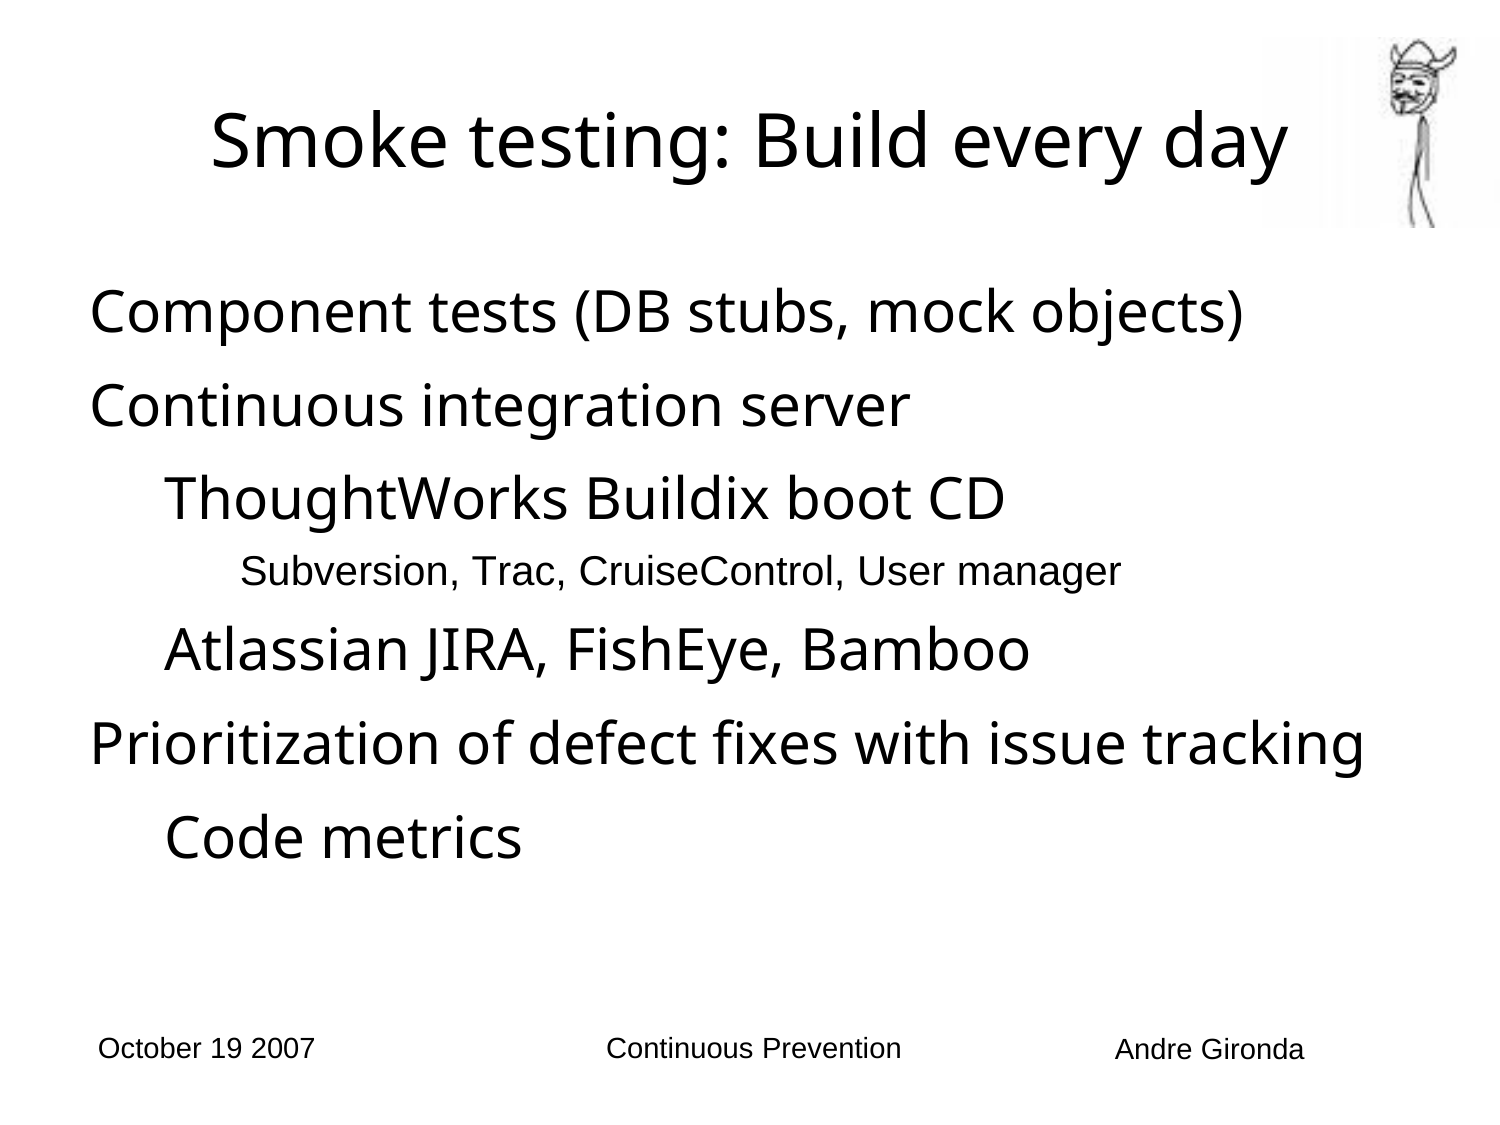

# Smoke testing: Build every day
Component tests (DB stubs, mock objects)
Continuous integration server
ThoughtWorks Buildix boot CD
Subversion, Trac, CruiseControl, User manager
Atlassian JIRA, FishEye, Bamboo
Prioritization of defect fixes with issue tracking
Code metrics